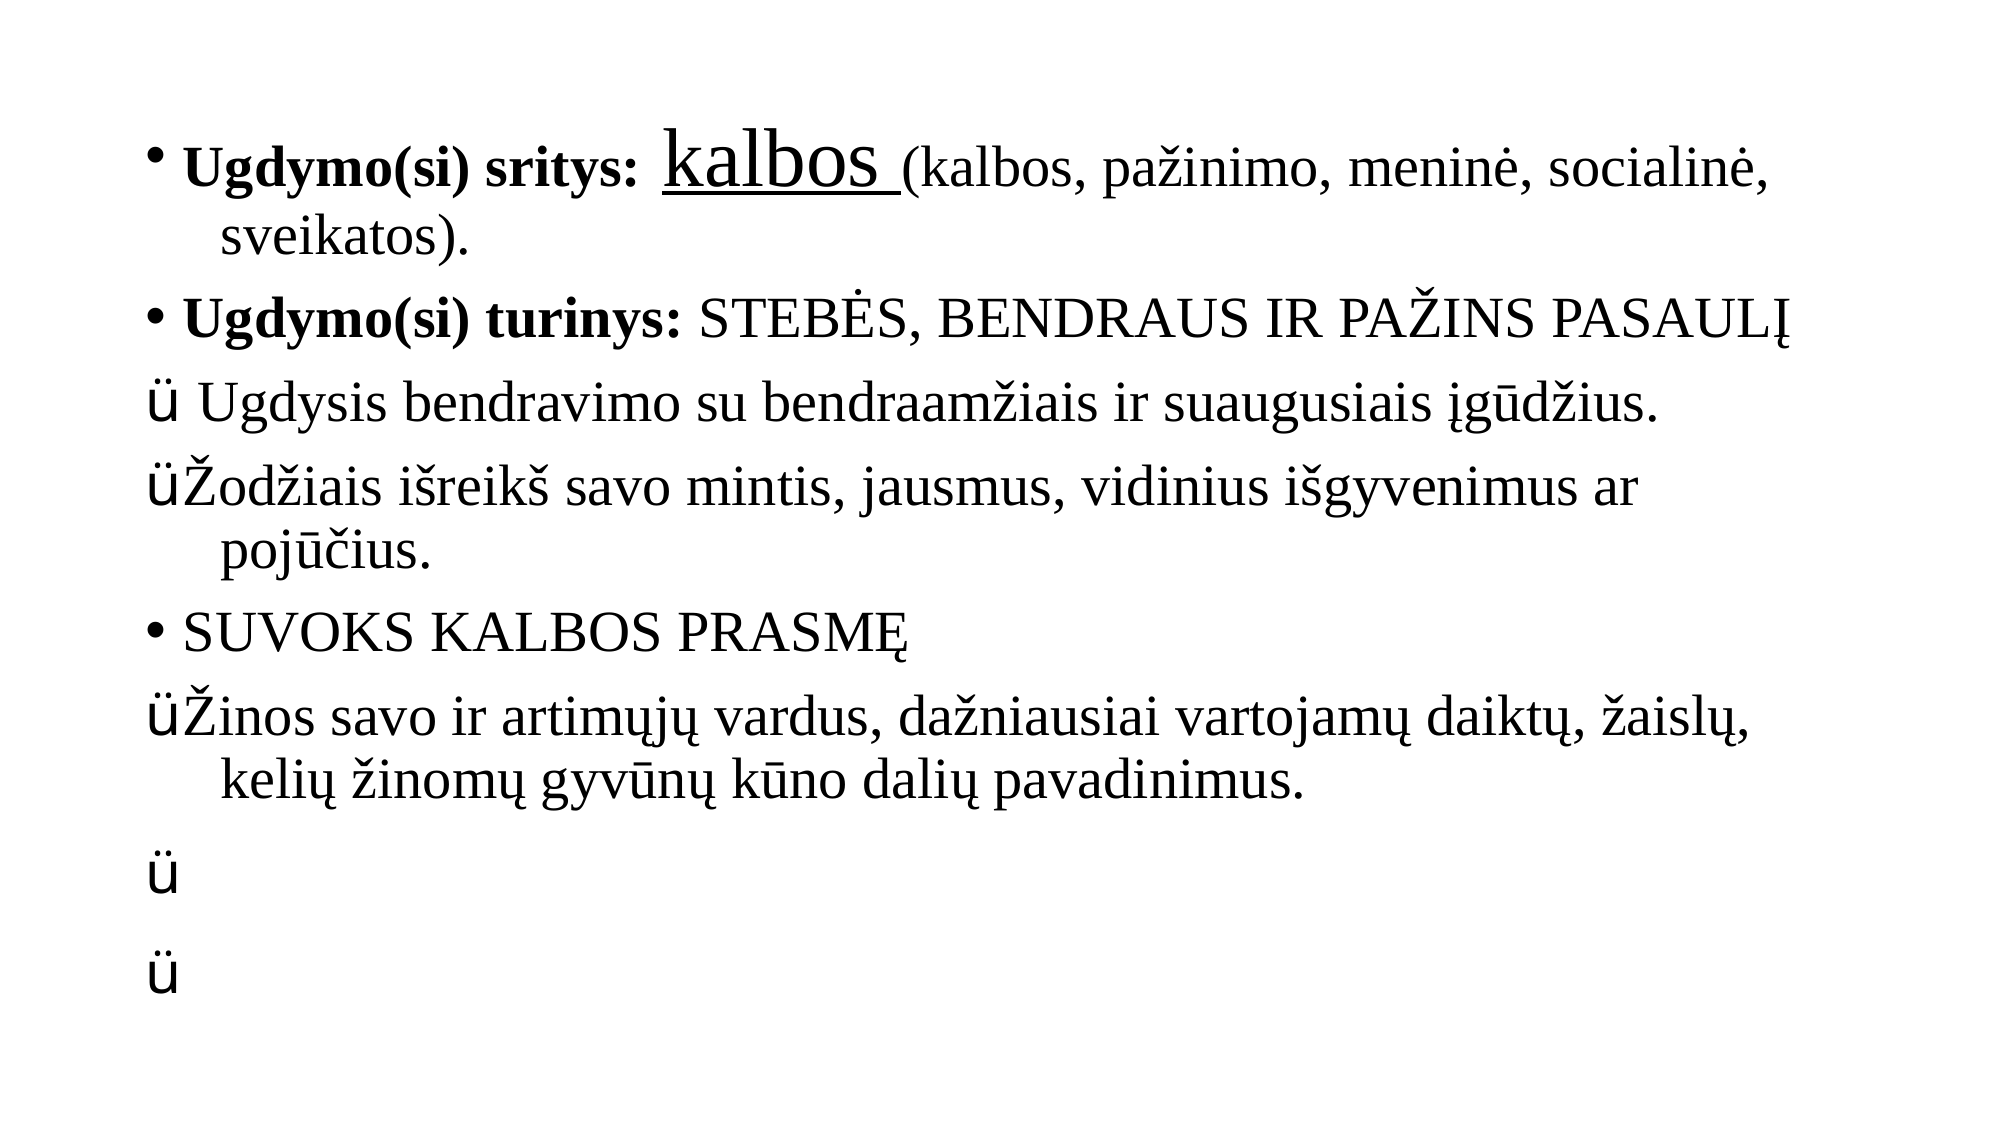

# Ugdymo(si) sritys: kalbos (kalbos, pažinimo, meninė, socialinė, sveikatos).
Ugdymo(si) turinys: STEBĖS, BENDRAUS IR PAŽINS PASAULĮ
 Ugdysis bendravimo su bendraamžiais ir suaugusiais įgūdžius.
Žodžiais išreikš savo mintis, jausmus, vidinius išgyvenimus ar pojūčius.
SUVOKS KALBOS PRASMĘ
Žinos savo ir artimųjų vardus, dažniausiai vartojamų daiktų, žaislų, kelių žinomų gyvūnų kūno dalių pavadinimus.